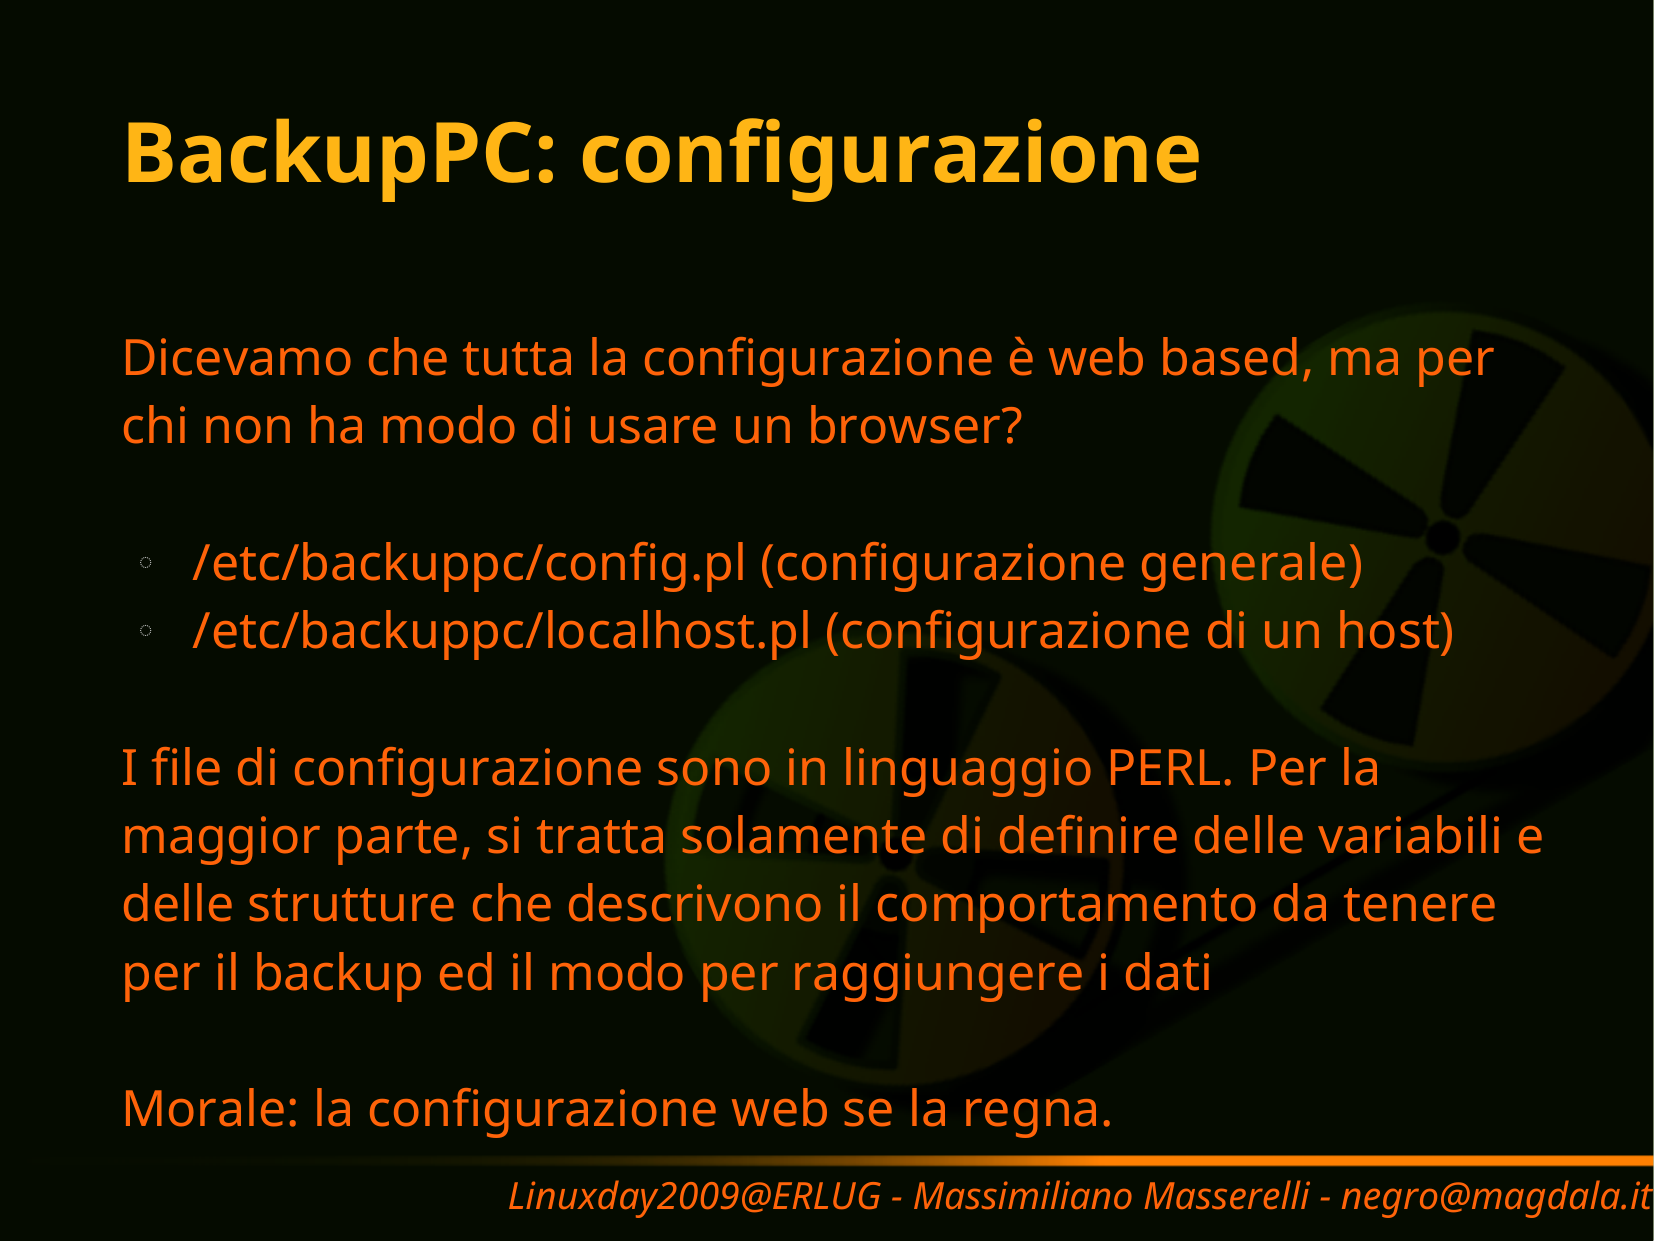

# BackupPC: configurazione
Dicevamo che tutta la configurazione è web based, ma per chi non ha modo di usare un browser?
/etc/backuppc/config.pl (configurazione generale)
/etc/backuppc/localhost.pl (configurazione di un host)
I file di configurazione sono in linguaggio PERL. Per la maggior parte, si tratta solamente di definire delle variabili e delle strutture che descrivono il comportamento da tenere per il backup ed il modo per raggiungere i dati
Morale: la configurazione web se la regna.